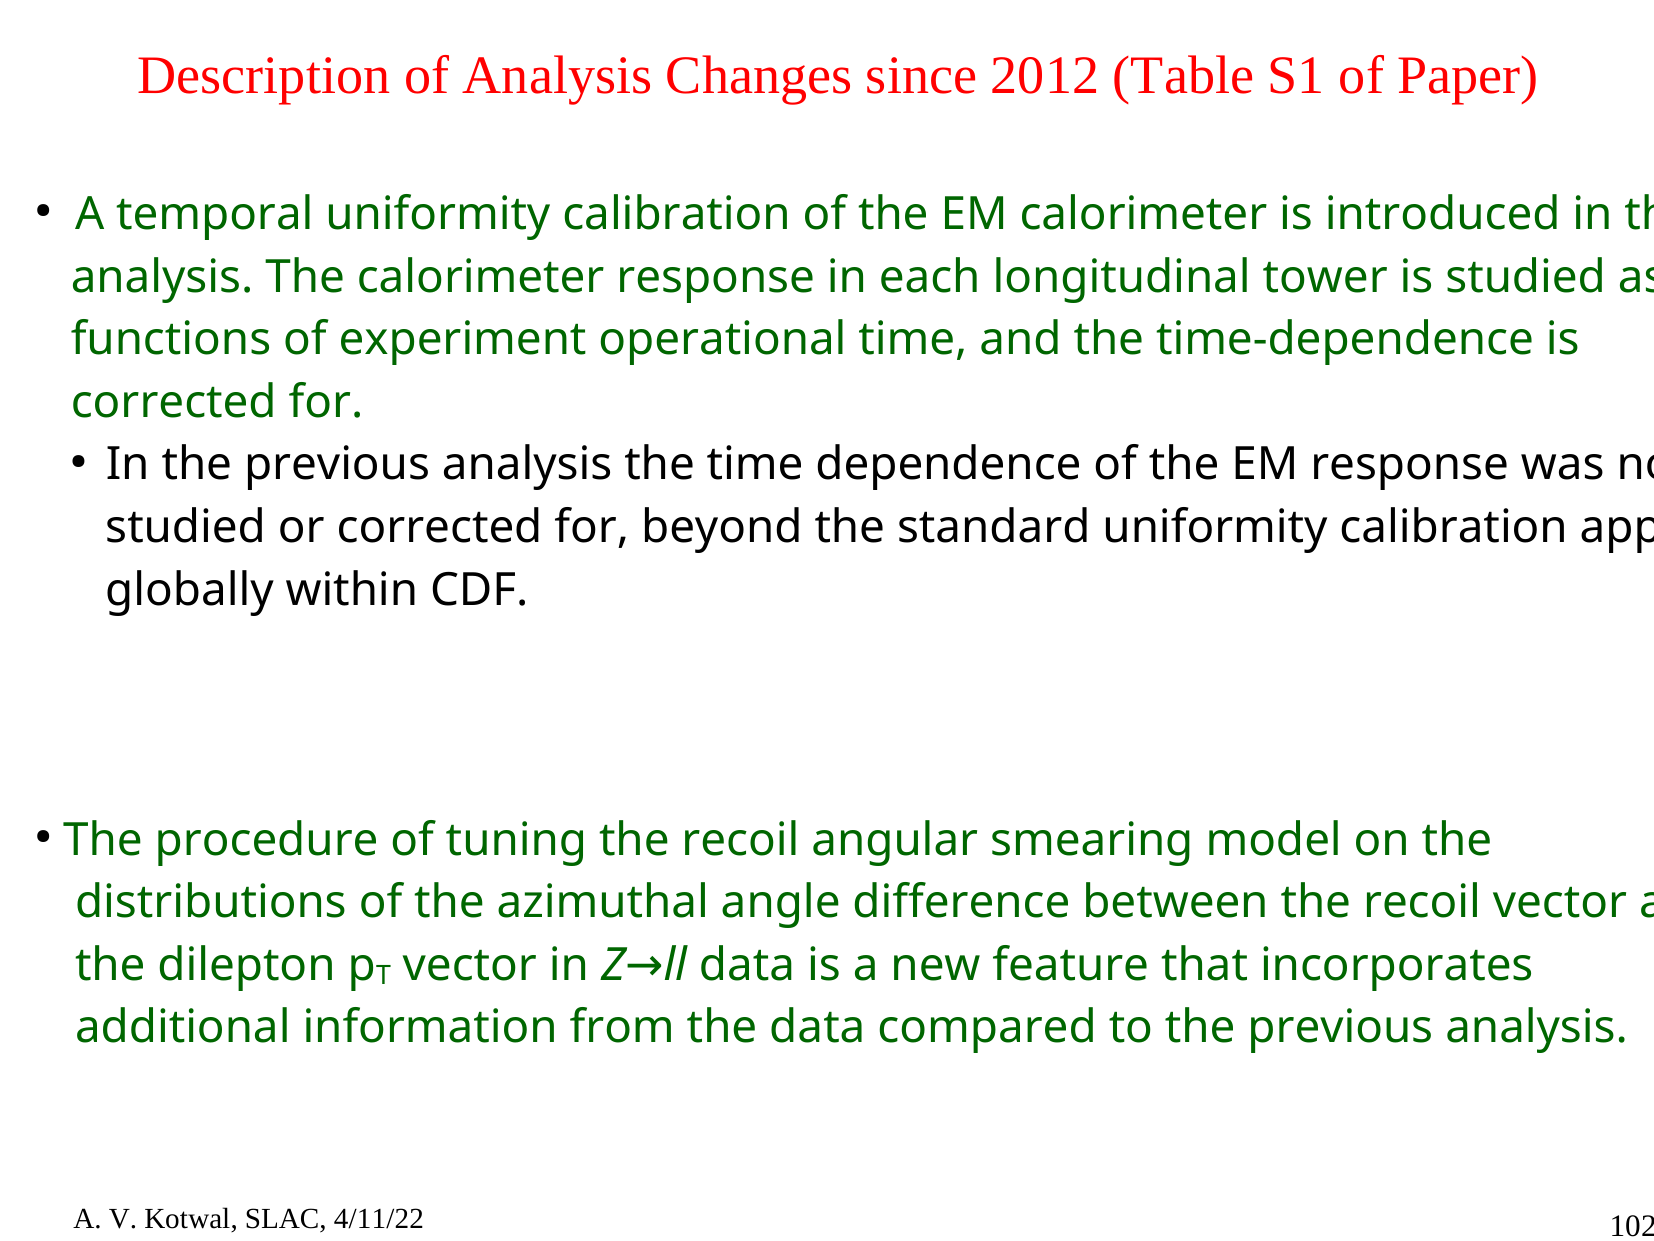

# Description of Analysis Changes since 2012 (Table S1 of Paper)
 A temporal uniformity calibration of the EM calorimeter is introduced in this
 analysis. The calorimeter response in each longitudinal tower is studied as
 functions of experiment operational time, and the time-dependence is
 corrected for.
In the previous analysis the time dependence of the EM response was not
	 studied or corrected for, beyond the standard uniformity calibration applied
	 globally within CDF.
 The procedure of tuning the recoil angular smearing model on the
 distributions of the azimuthal angle difference between the recoil vector and
 the dilepton pT vector in Z→ll data is a new feature that incorporates
 additional information from the data compared to the previous analysis.
A. V. Kotwal, SLAC, 4/11/22